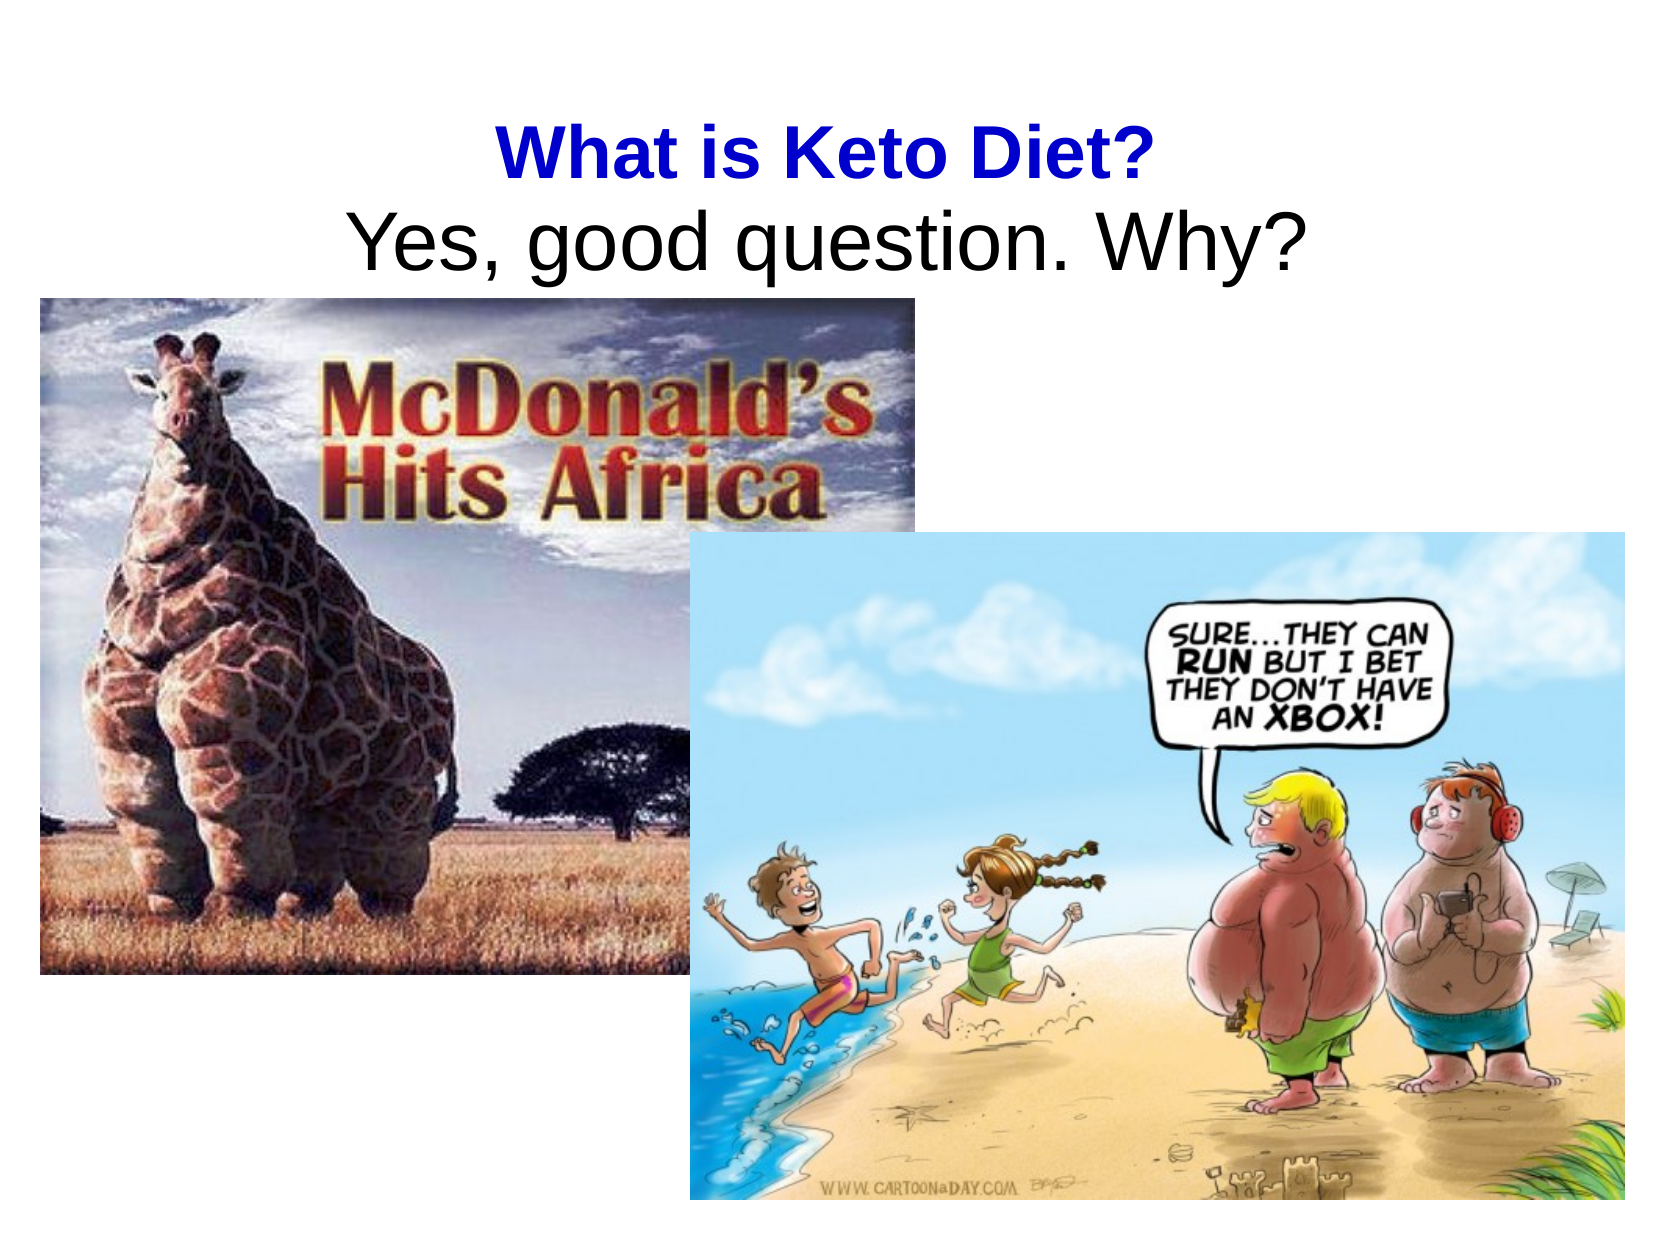

# What is Keto Diet?
Yes, good question. Why?